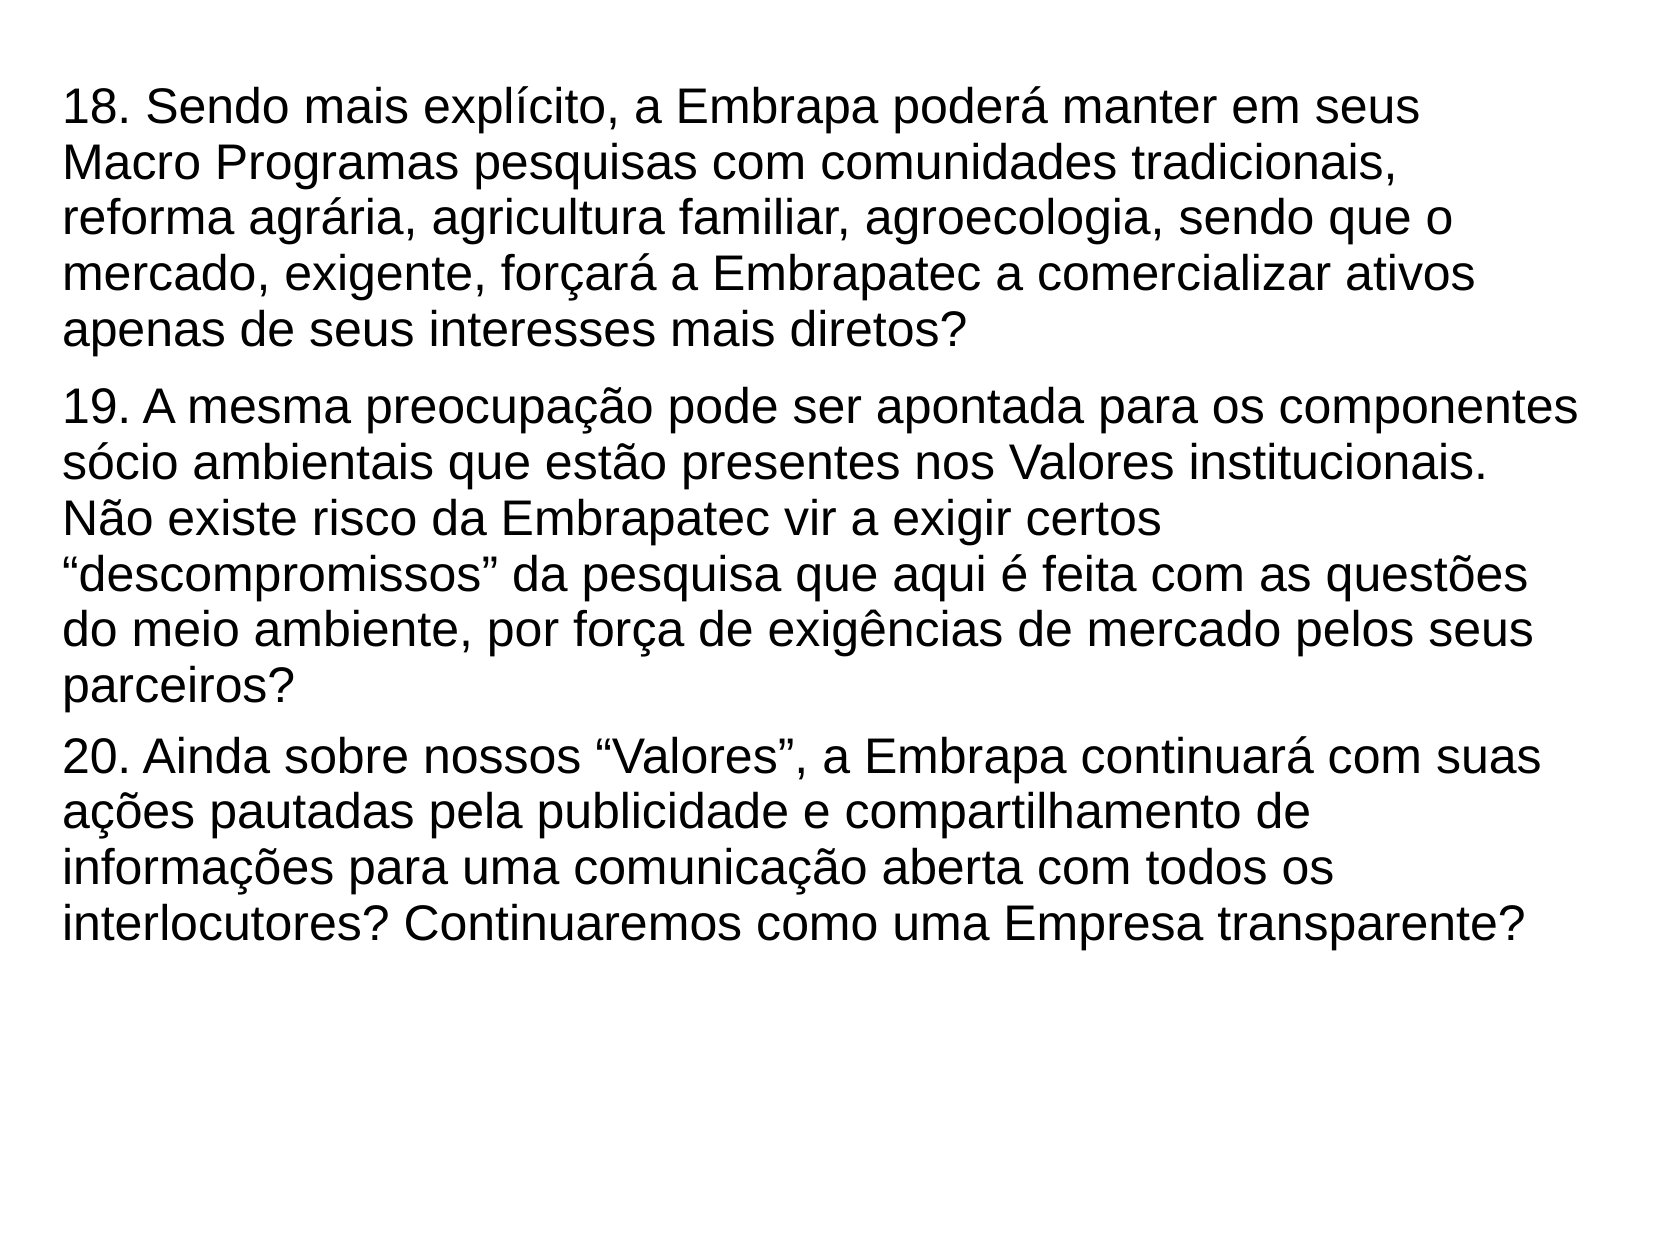

18. Sendo mais explícito, a Embrapa poderá manter em seus Macro Programas pesquisas com comunidades tradicionais, reforma agrária, agricultura familiar, agroecologia, sendo que o mercado, exigente, forçará a Embrapatec a comercializar ativos apenas de seus interesses mais diretos?
19. A mesma preocupação pode ser apontada para os componentes sócio ambientais que estão presentes nos Valores institucionais. Não existe risco da Embrapatec vir a exigir certos “descompromissos” da pesquisa que aqui é feita com as questões do meio ambiente, por força de exigências de mercado pelos seus parceiros?
20. Ainda sobre nossos “Valores”, a Embrapa continuará com suas ações pautadas pela publicidade e compartilhamento de informações para uma comunicação aberta com todos os interlocutores? Continuaremos como uma Empresa transparente?